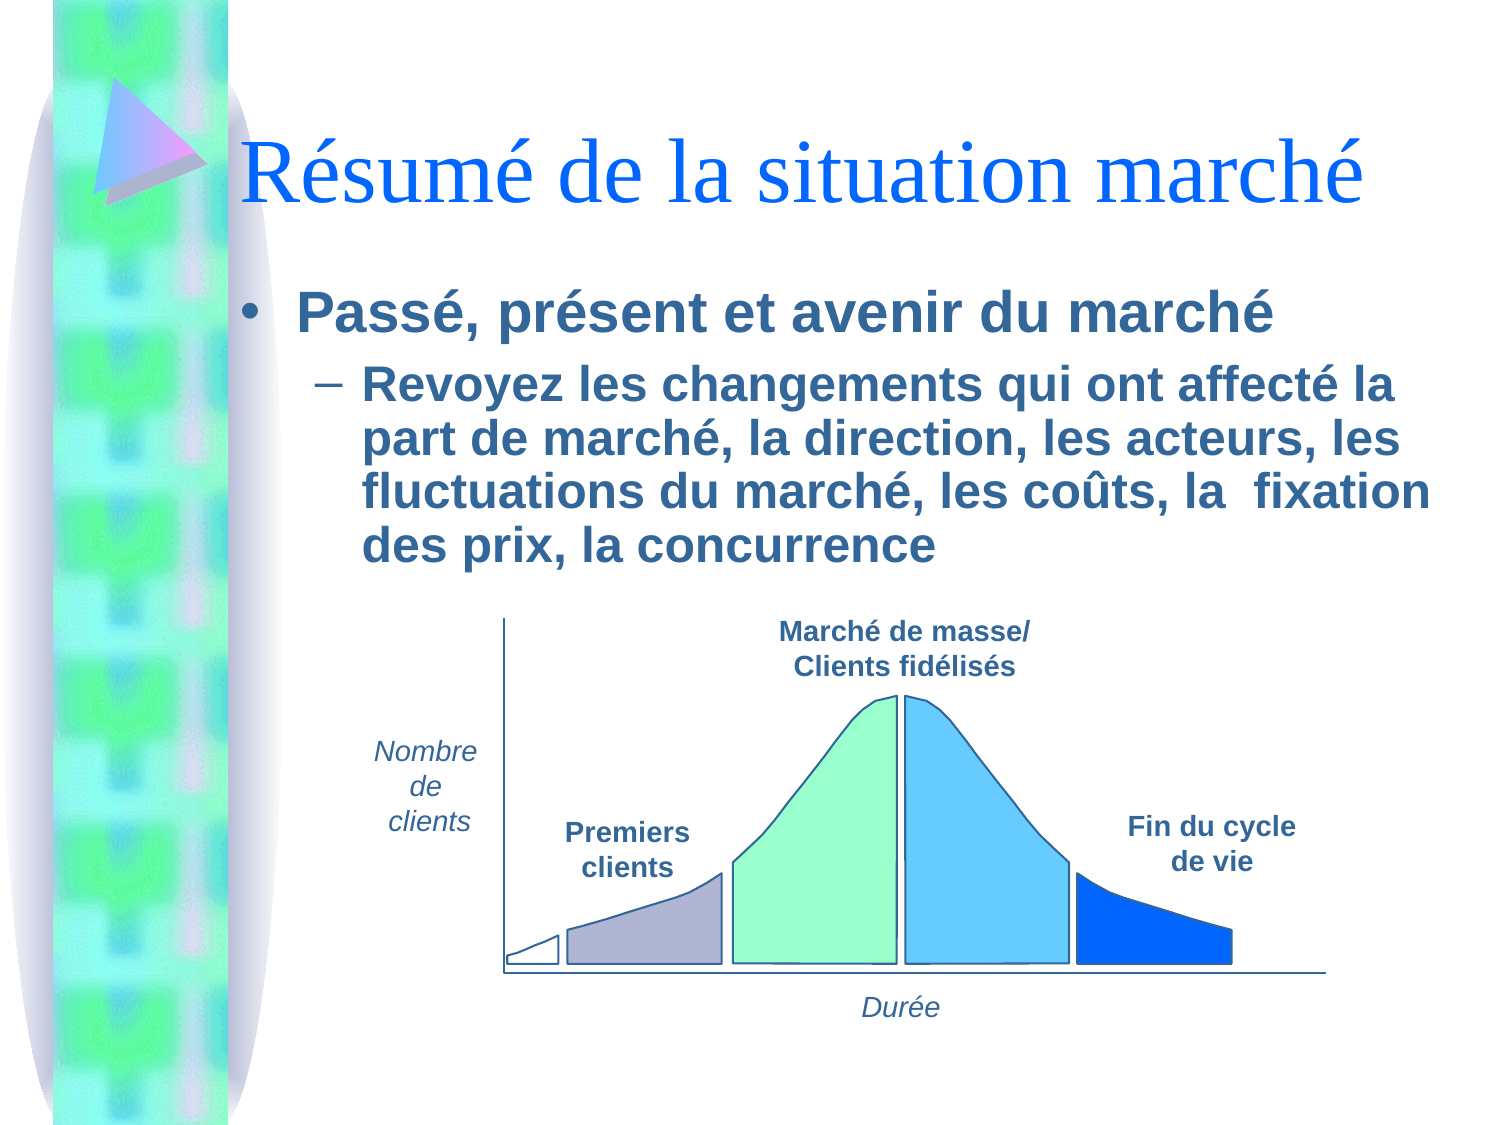

# Résumé de la situation marché
Passé, présent et avenir du marché
Revoyez les changements qui ont affecté la part de marché, la direction, les acteurs, les fluctuations du marché, les coûts, la fixation des prix, la concurrence
Marché de masse/
Clients fidélisés
Nombre
de
clients
Fin du cycle
de vie
Premiers
clients
Durée